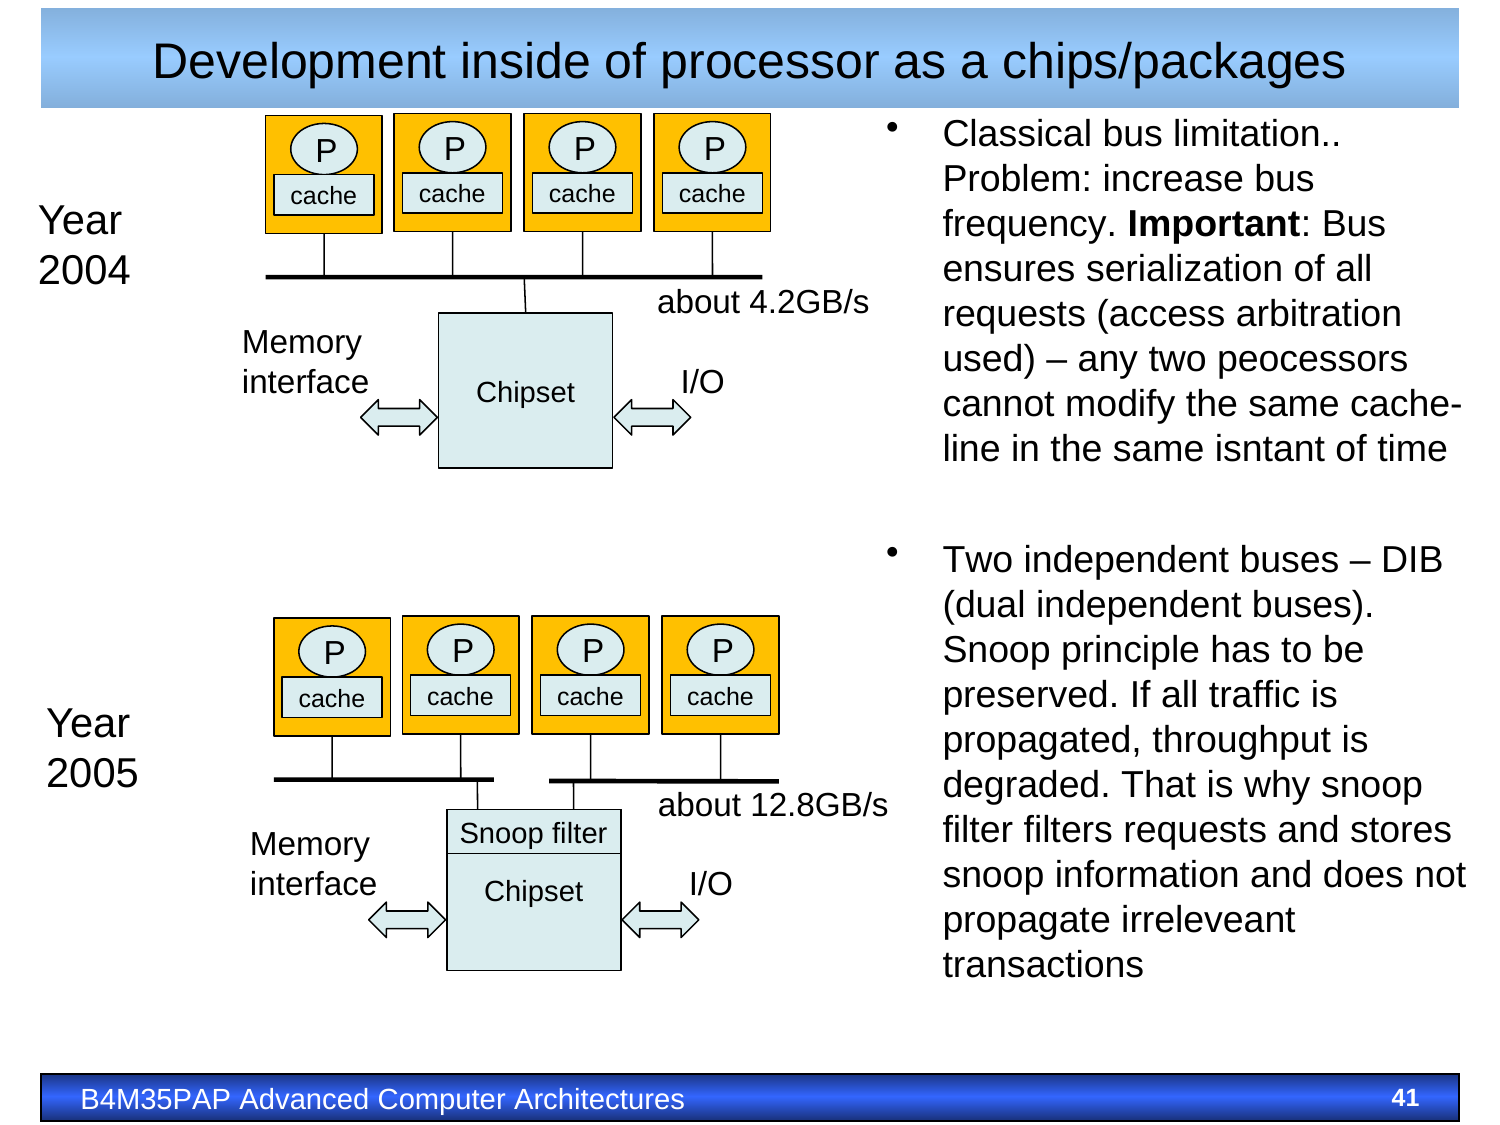

Development inside of processor as a chips/packages
# Classical bus limitation.. Problem: increase bus frequency. Important: Bus ensures serialization of all requests (access arbitration used) – any two peocessors cannot modify the same cache-line in the same isntant of time
Two independent buses – DIB (dual independent buses). Snoop principle has to be preserved. If all traffic is propagated, throughput is degraded. That is why snoop filter filters requests and stores snoop information and does not propagate irreleveant transactions
P
cache
P
cache
P
cache
P
cache
Year 2004
about 4.2GB/s
Memory interface
Chipset
I/O
P
cache
P
cache
P
cache
P
cache
Year 2005
about 12.8GB/s
Chipset
Snoop filter
Memory interface
I/O